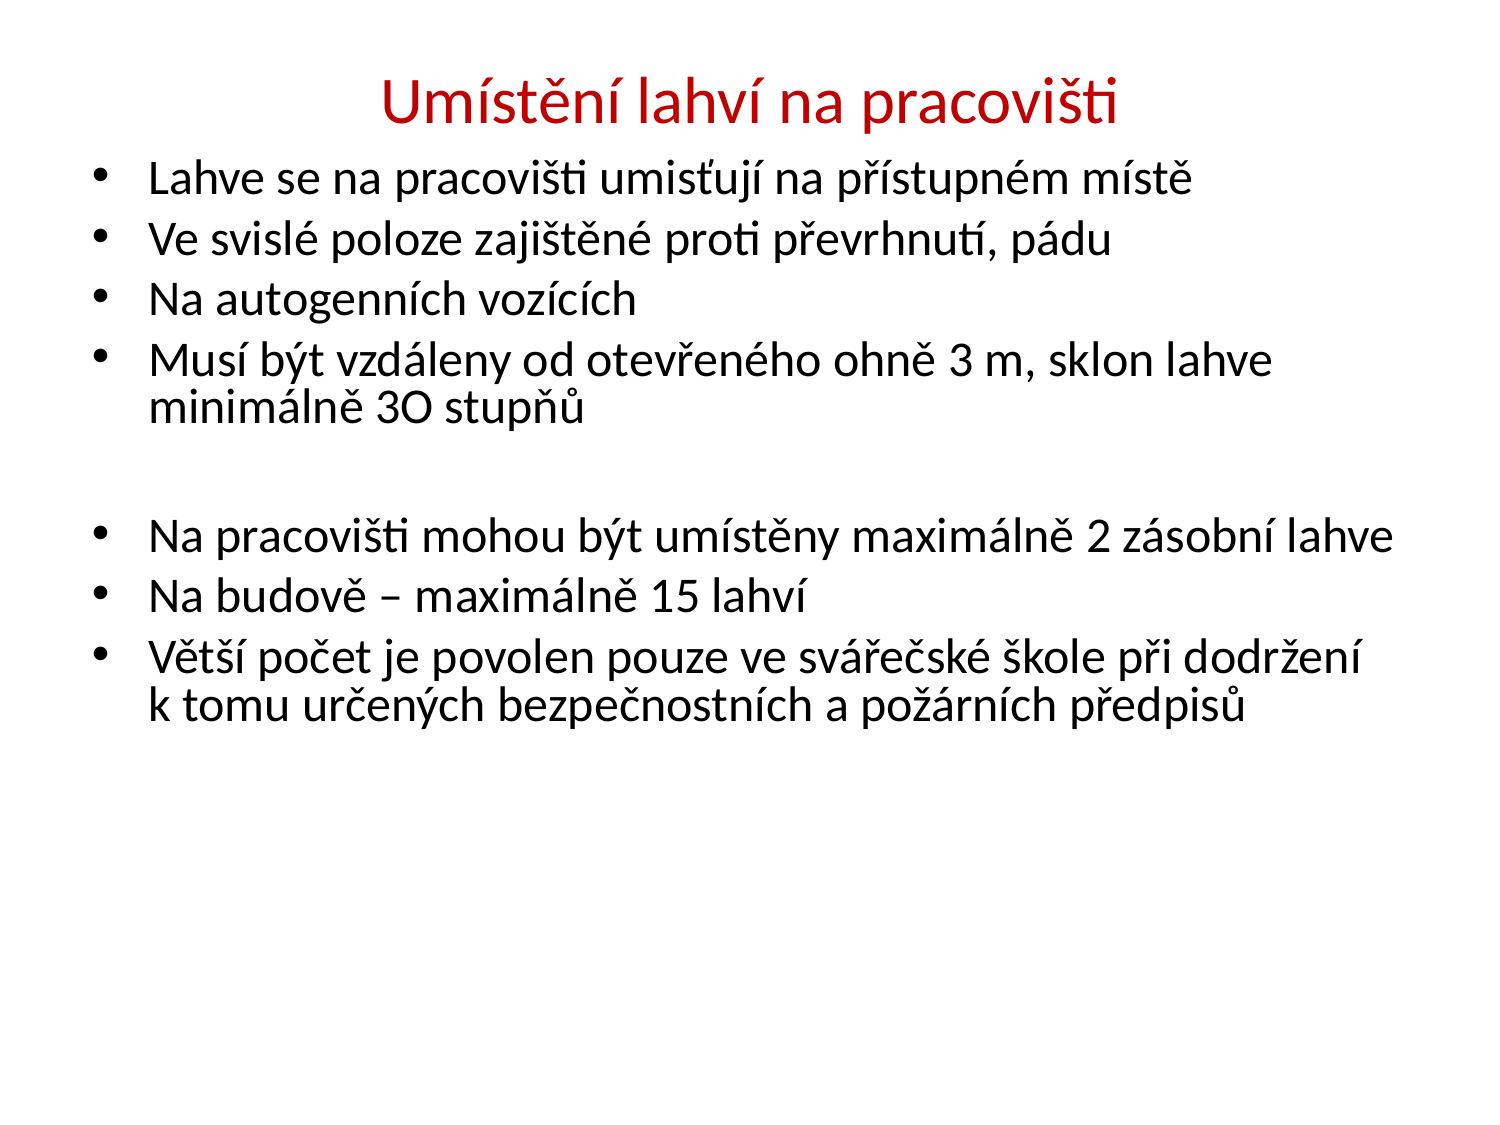

# Umístění lahví na pracovišti
Lahve se na pracovišti umisťují na přístupném místě
Ve svislé poloze zajištěné proti převrhnutí, pádu
Na autogenních vozících
Musí být vzdáleny od otevřeného ohně 3 m, sklon lahve minimálně 3O stupňů
Na pracovišti mohou být umístěny maximálně 2 zásobní lahve
Na budově – maximálně 15 lahví
Větší počet je povolen pouze ve svářečské škole při dodržení
k tomu určených bezpečnostních a požárních předpisů